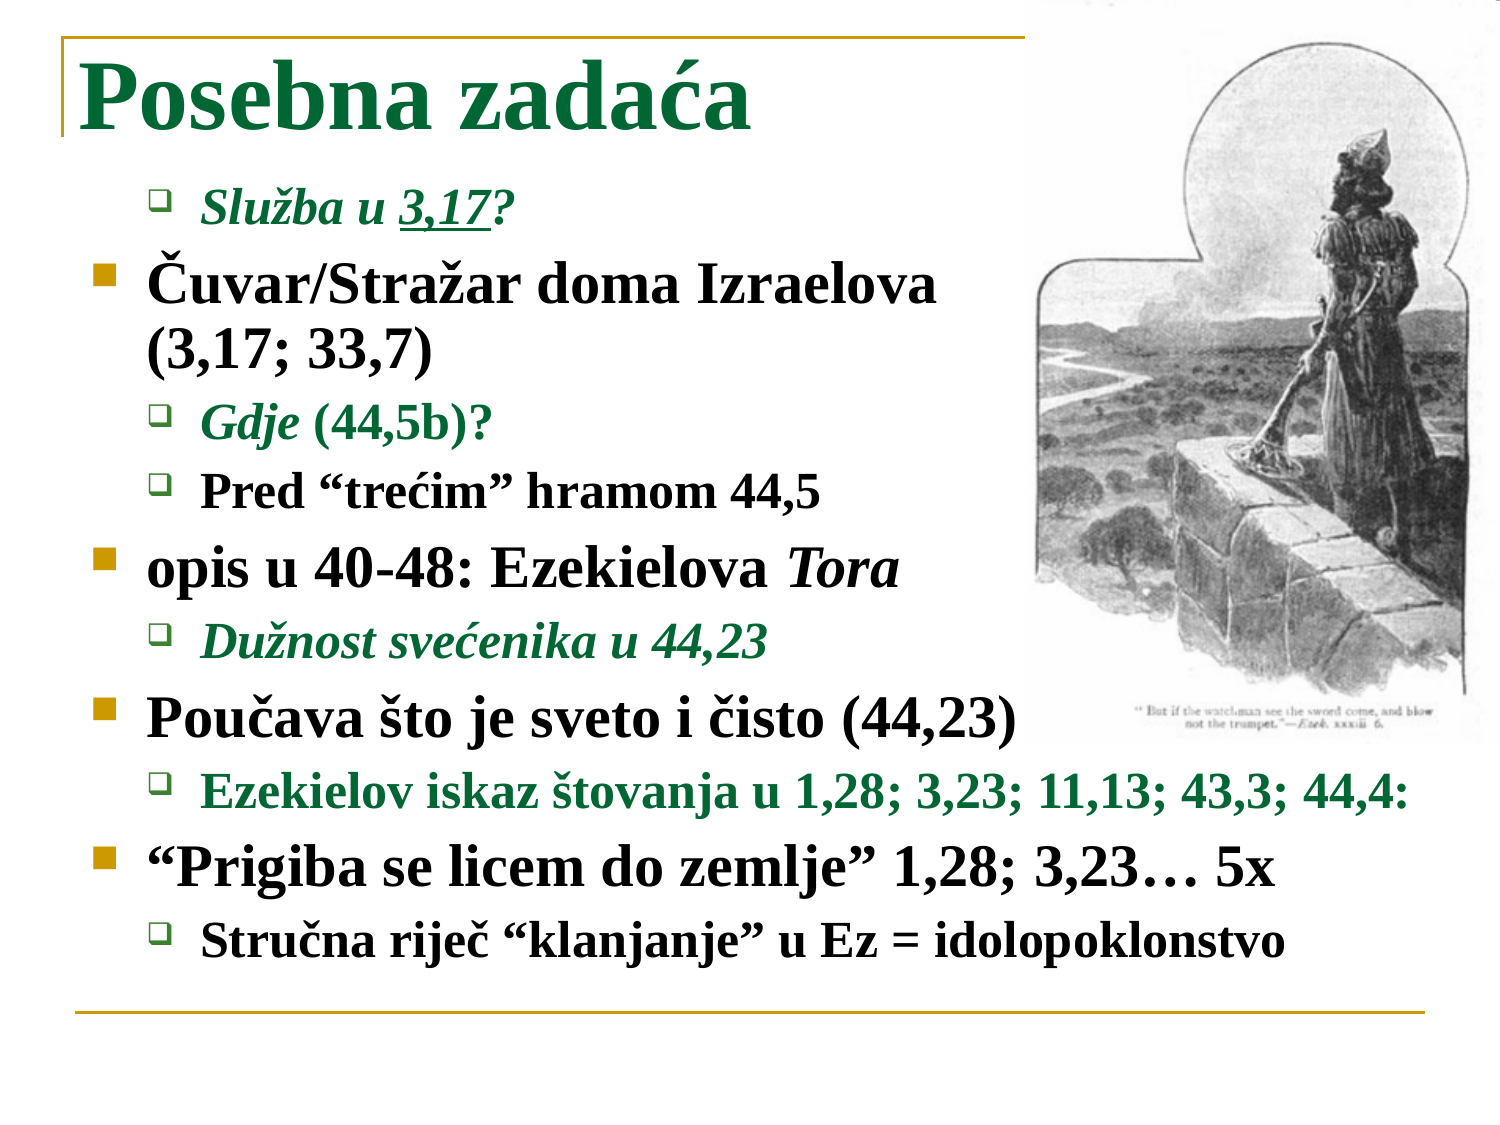

# Posebna zadaća
Služba u 3,17?
Čuvar/Stražar doma Izraelova
(3,17; 33,7)
Gdje (44,5b)?
Pred “trećim” hramom 44,5
opis u 40-48: Ezekielova Tora
Dužnost svećenika u 44,23
Poučava što je sveto i čisto (44,23)
Ezekielov iskaz štovanja u 1,28; 3,23; 11,13; 43,3; 44,4:
“Prigiba se licem do zemlje” 1,28; 3,23… 5x
Stručna riječ “klanjanje” u Ez = idolopoklonstvo